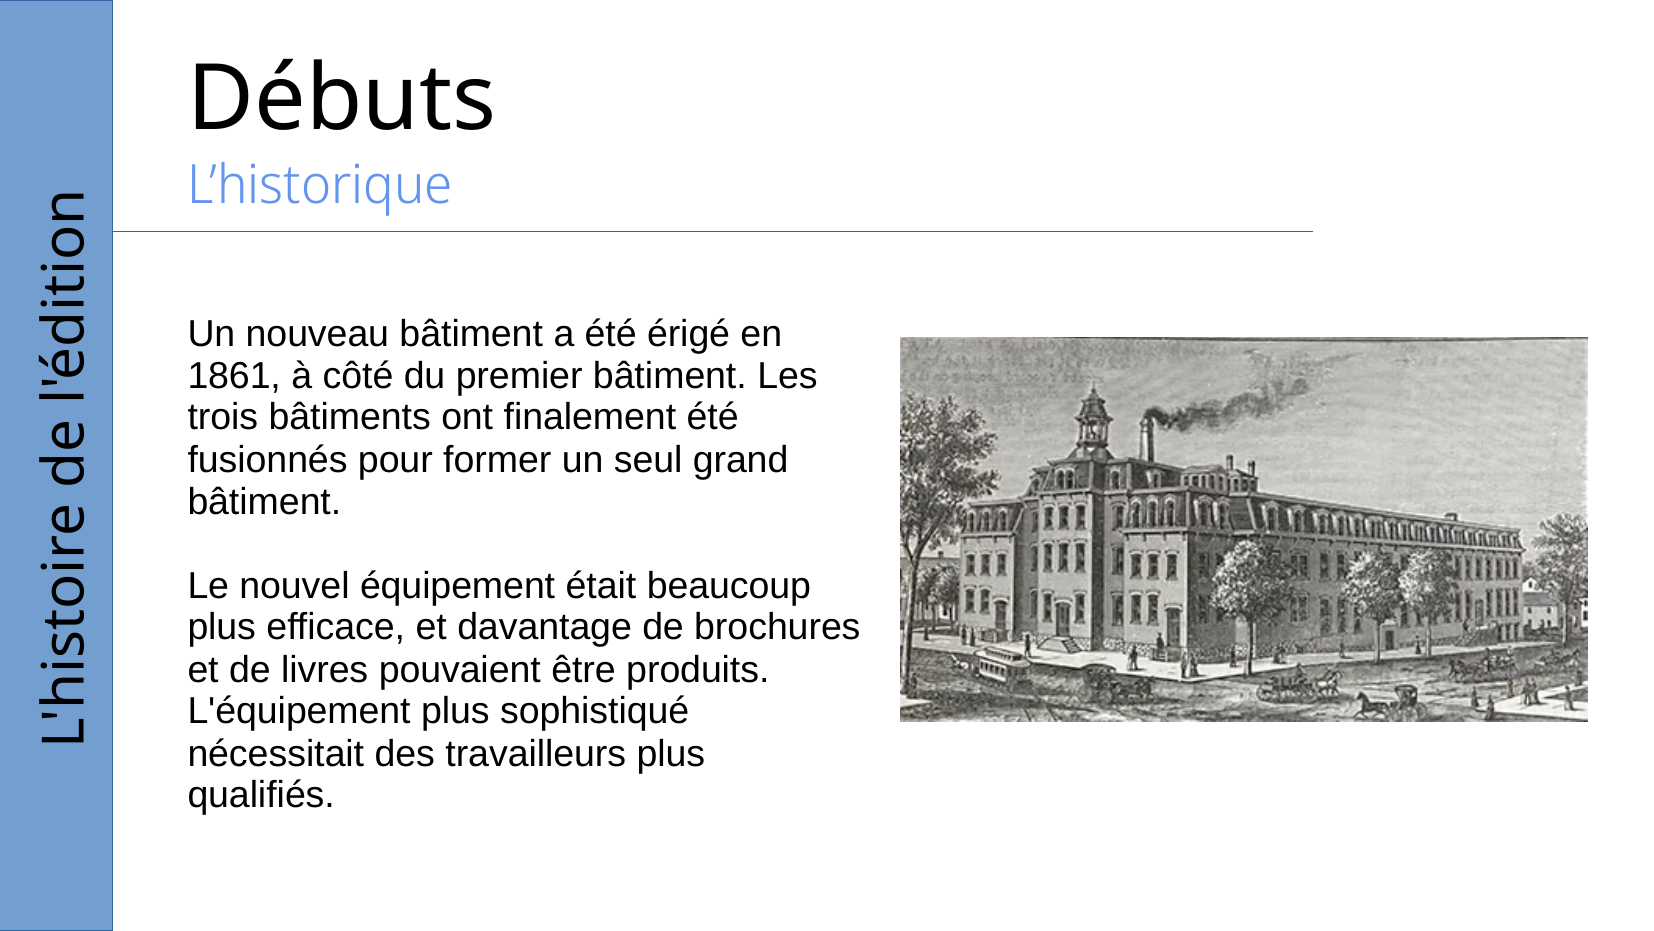

Débuts
L’historique
# Un nouveau bâtiment a été érigé en 1861, à côté du premier bâtiment. Les trois bâtiments ont finalement été fusionnés pour former un seul grand bâtiment.
Le nouvel équipement était beaucoup plus efficace, et davantage de brochures et de livres pouvaient être produits. L'équipement plus sophistiqué nécessitait des travailleurs plus qualifiés.
L'histoire de l'édition